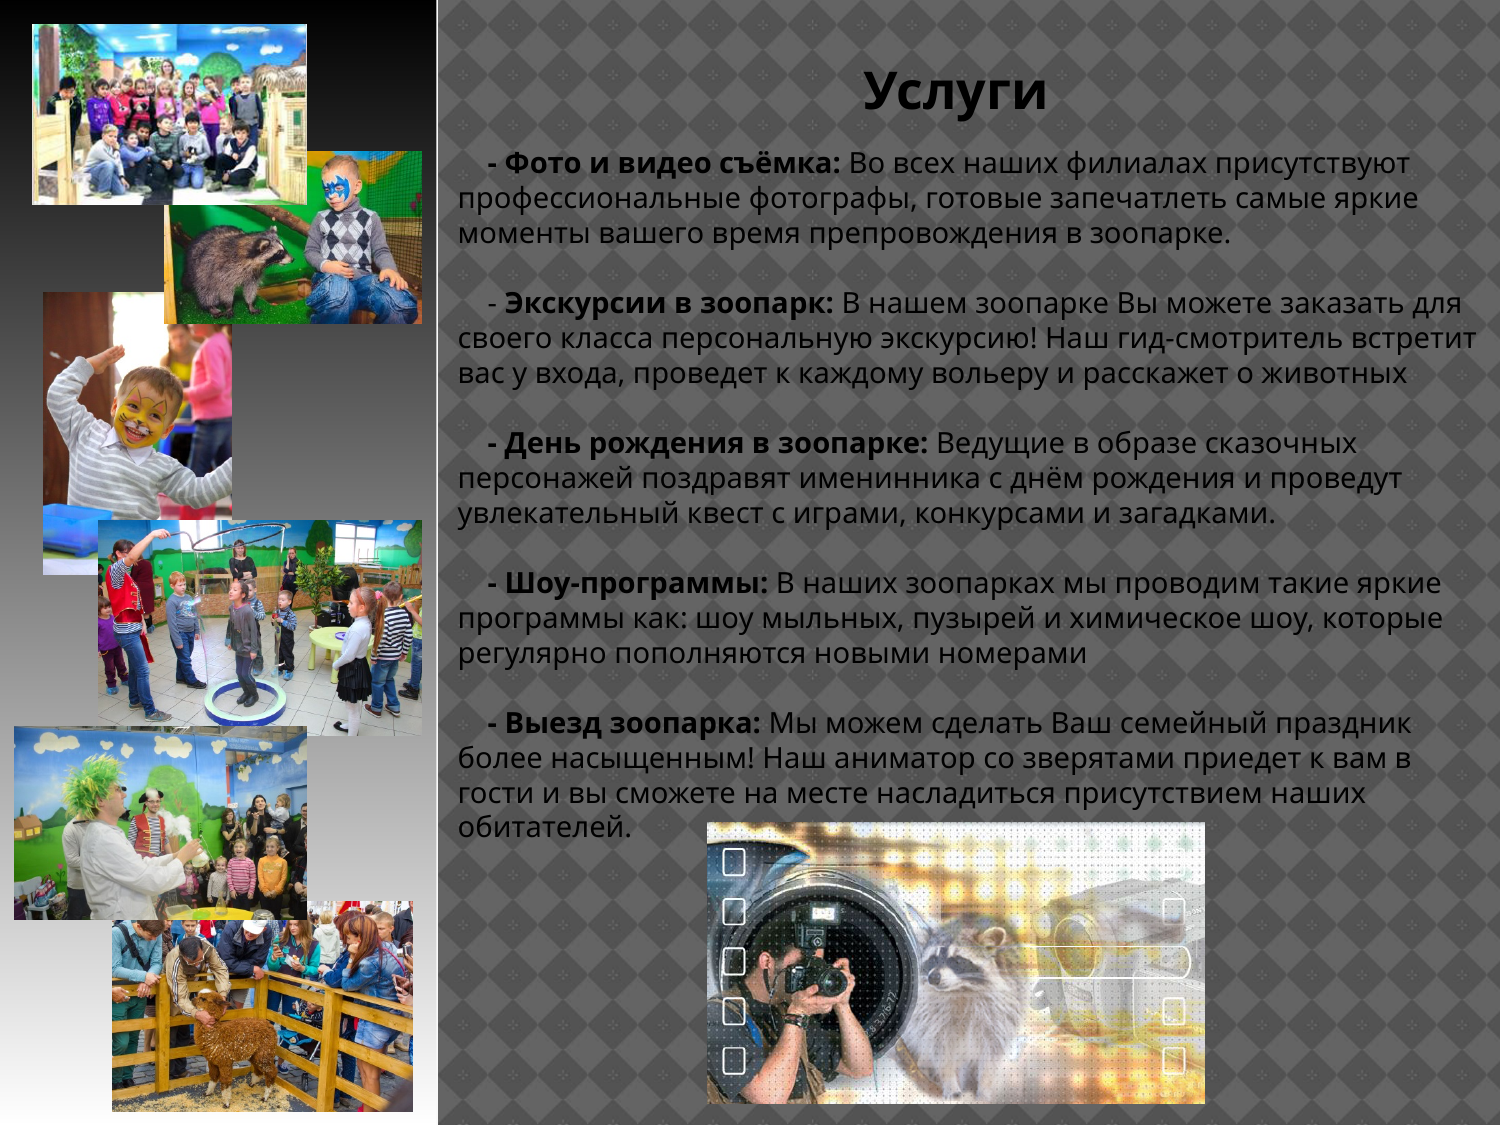

Услуги
 - Фото и видео съёмка: Во всех наших филиалах присутствуют профессиональные фотографы, готовые запечатлеть самые яркие моменты вашего время препровождения в зоопарке.
 - Экскурсии в зоопарк: В нашем зоопарке Вы можете заказать для своего класса персональную экскурсию! Наш гид-смотритель встретит вас у входа, проведет к каждому вольеру и расскажет о животных
 - День рождения в зоопарке: Ведущие в образе сказочных персонажей поздравят именинника с днём рождения и проведут увлекательный квест с играми, конкурсами и загадками.
 - Шоу-программы: В наших зоопарках мы проводим такие яркие программы как: шоу мыльных, пузырей и химическое шоу, которые регулярно пополняются новыми номерами
 - Выезд зоопарка: Мы можем сделать Ваш семейный праздник более насыщенным! Наш аниматор со зверятами приедет к вам в гости и вы сможете на месте насладиться присутствием наших обитателей.